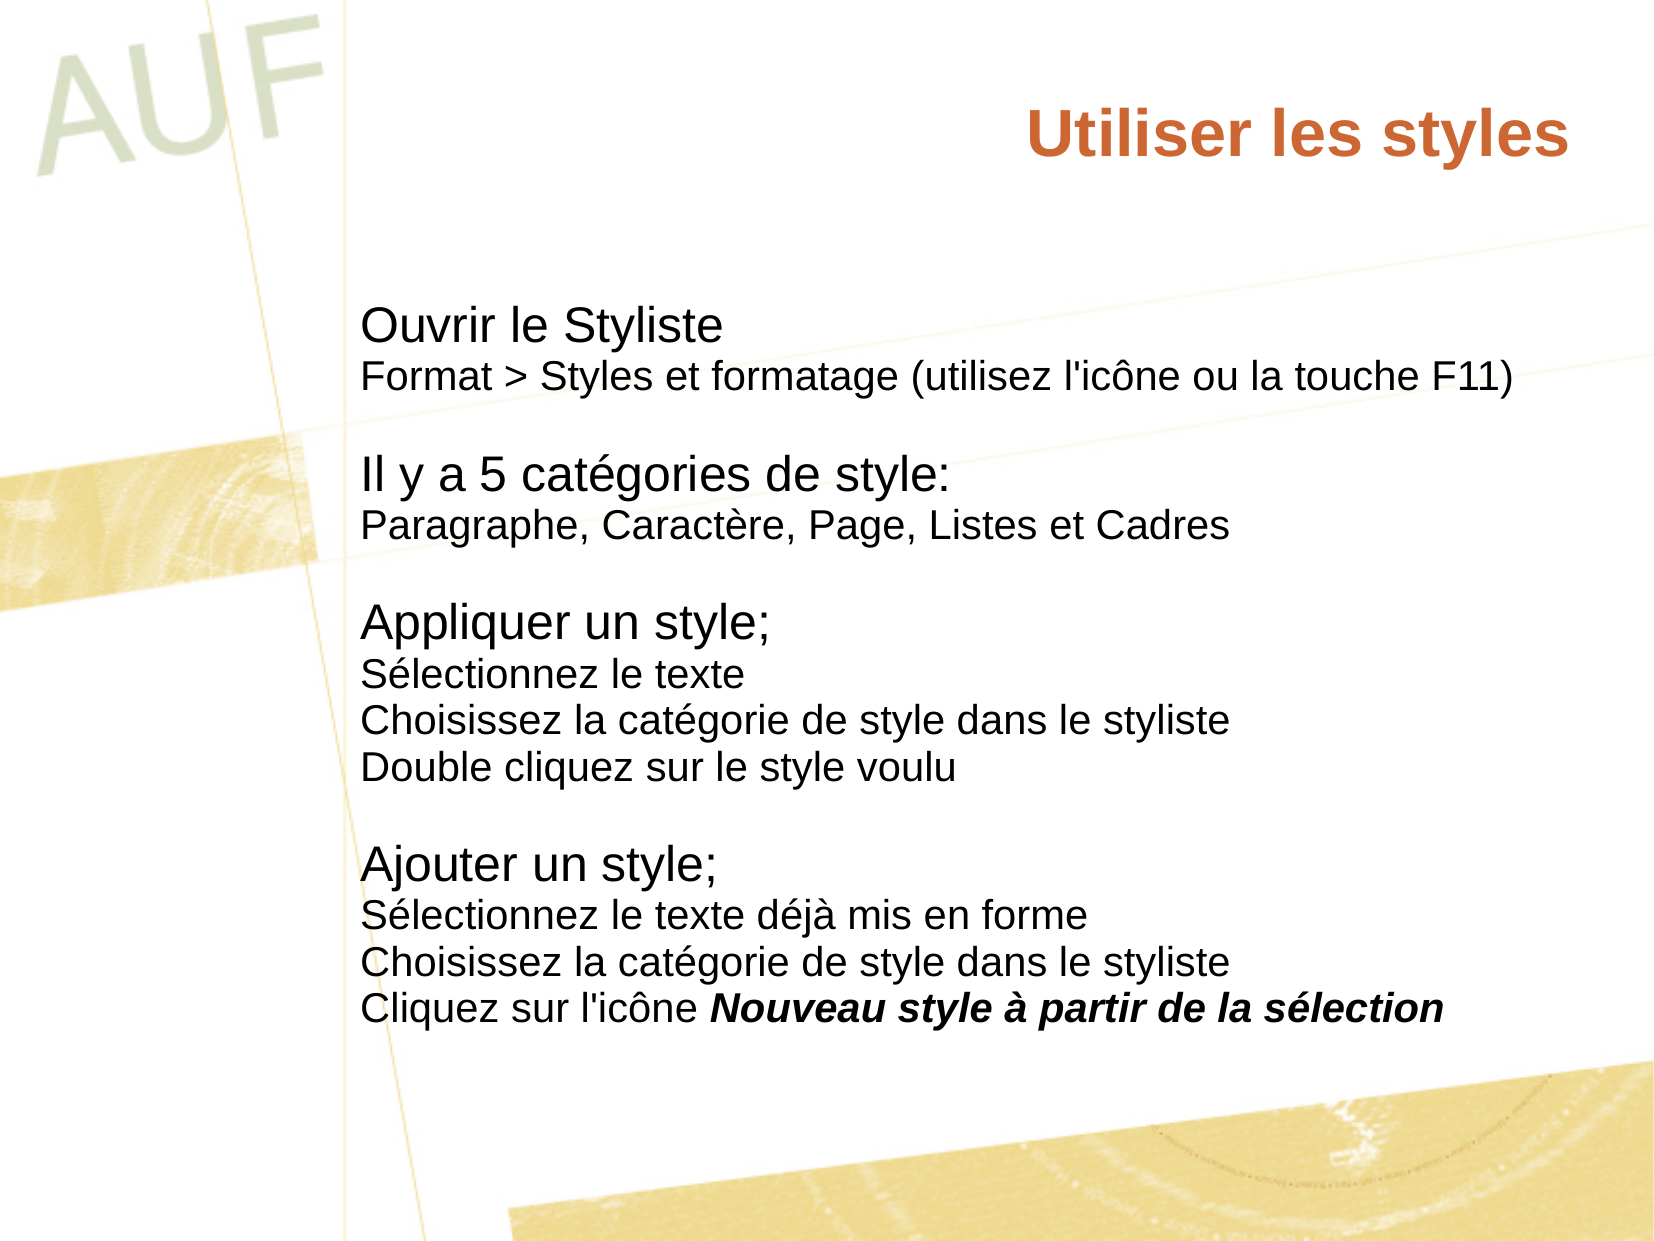

# Utiliser les styles
Ouvrir le Styliste
Format > Styles et formatage (utilisez l'icône ou la touche F11)
Il y a 5 catégories de style:
Paragraphe, Caractère, Page, Listes et Cadres
Appliquer un style;
Sélectionnez le texte
Choisissez la catégorie de style dans le styliste
Double cliquez sur le style voulu
Ajouter un style;
Sélectionnez le texte déjà mis en forme
Choisissez la catégorie de style dans le styliste
Cliquez sur l'icône Nouveau style à partir de la sélection